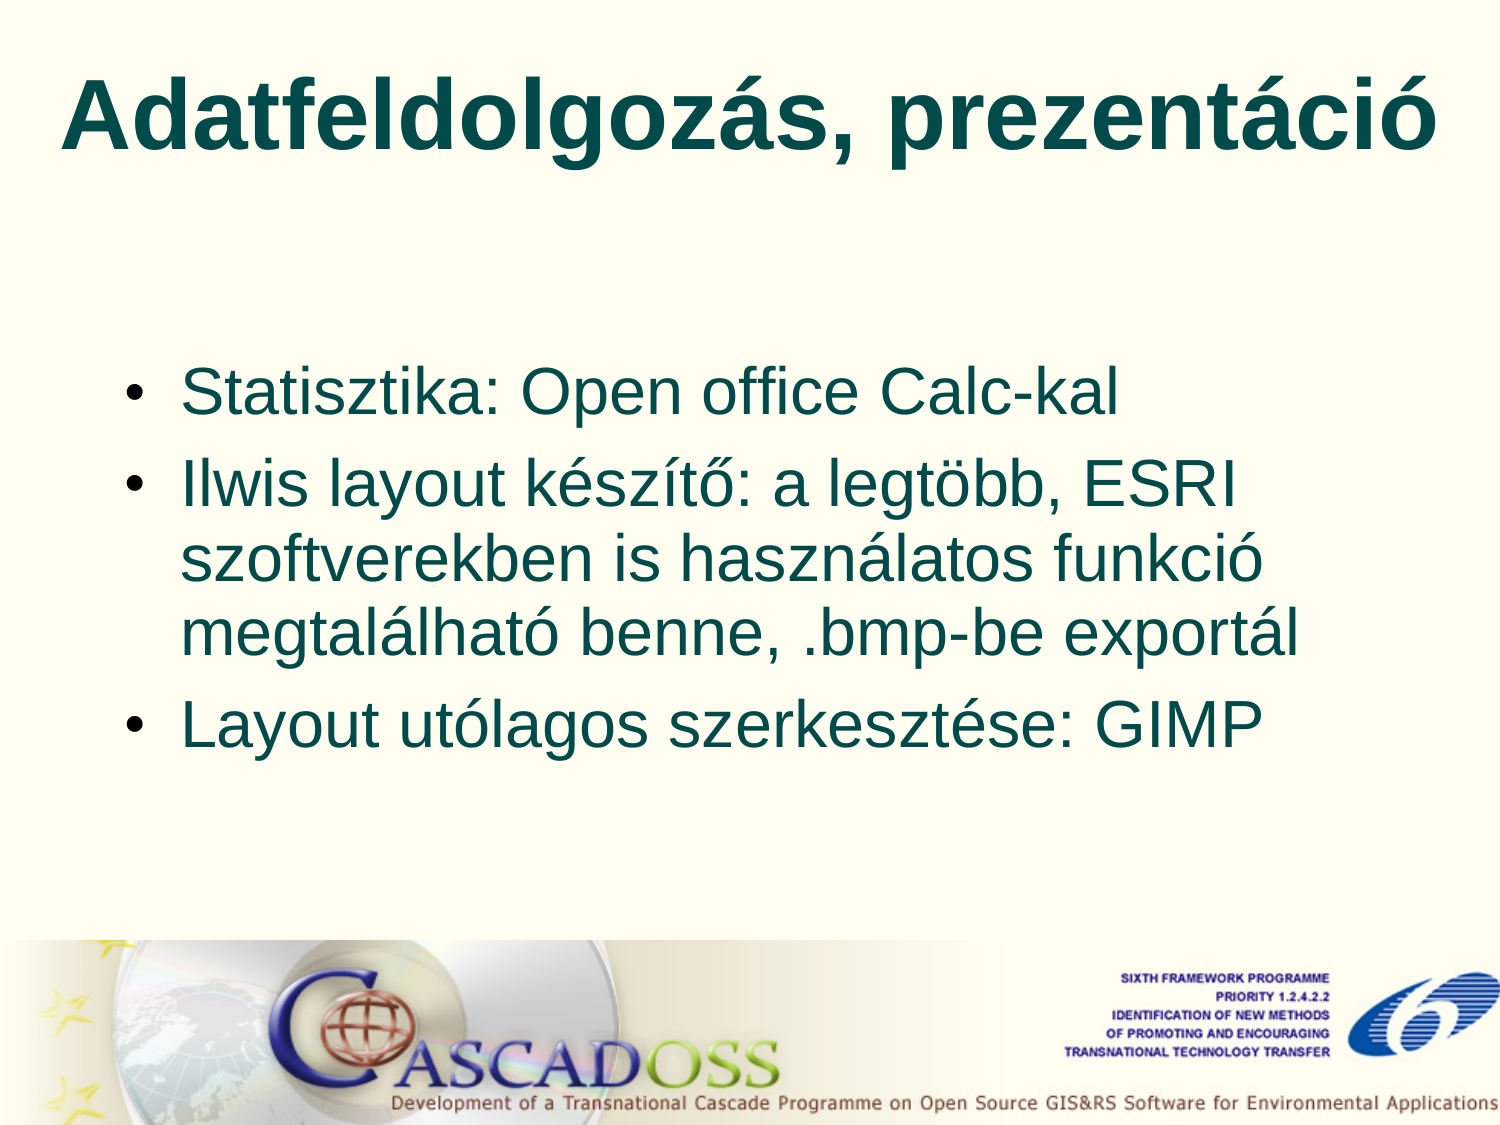

# Adatfeldolgozás, prezentáció
Statisztika: Open office Calc-kal
Ilwis layout készítő: a legtöbb, ESRI szoftverekben is használatos funkció megtalálható benne, .bmp-be exportál
Layout utólagos szerkesztése: GIMP